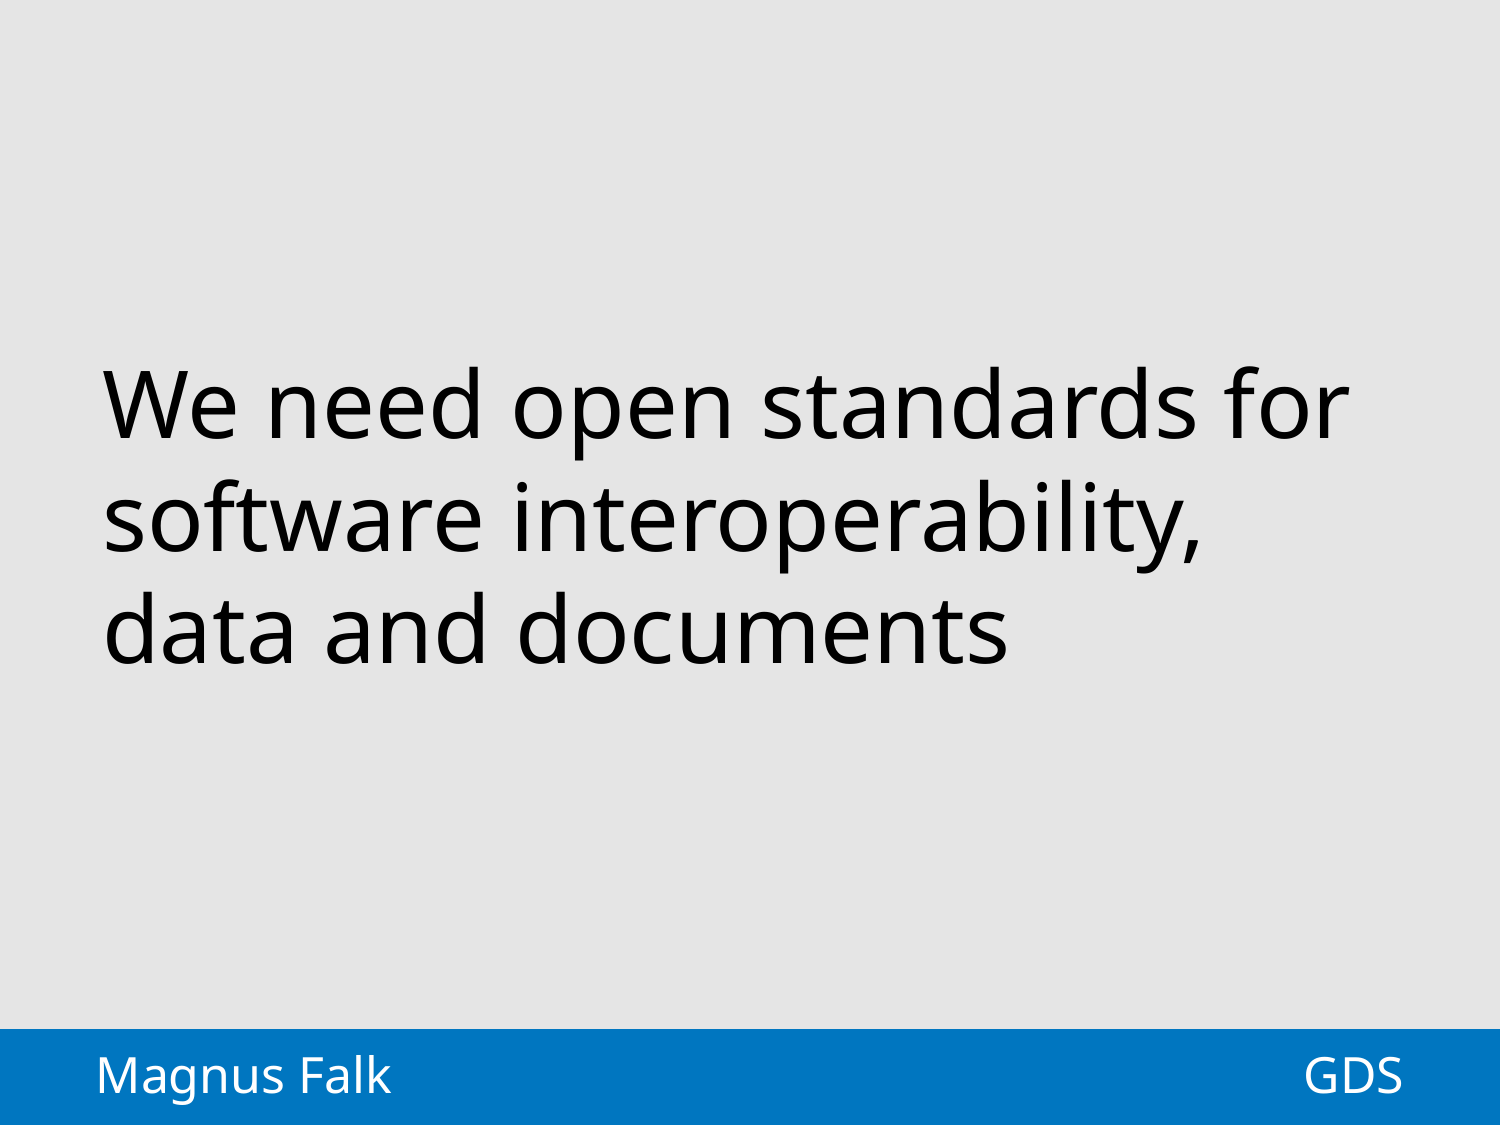

# We need open standards for software interoperability, data and documents
Magnus Falk
GDS